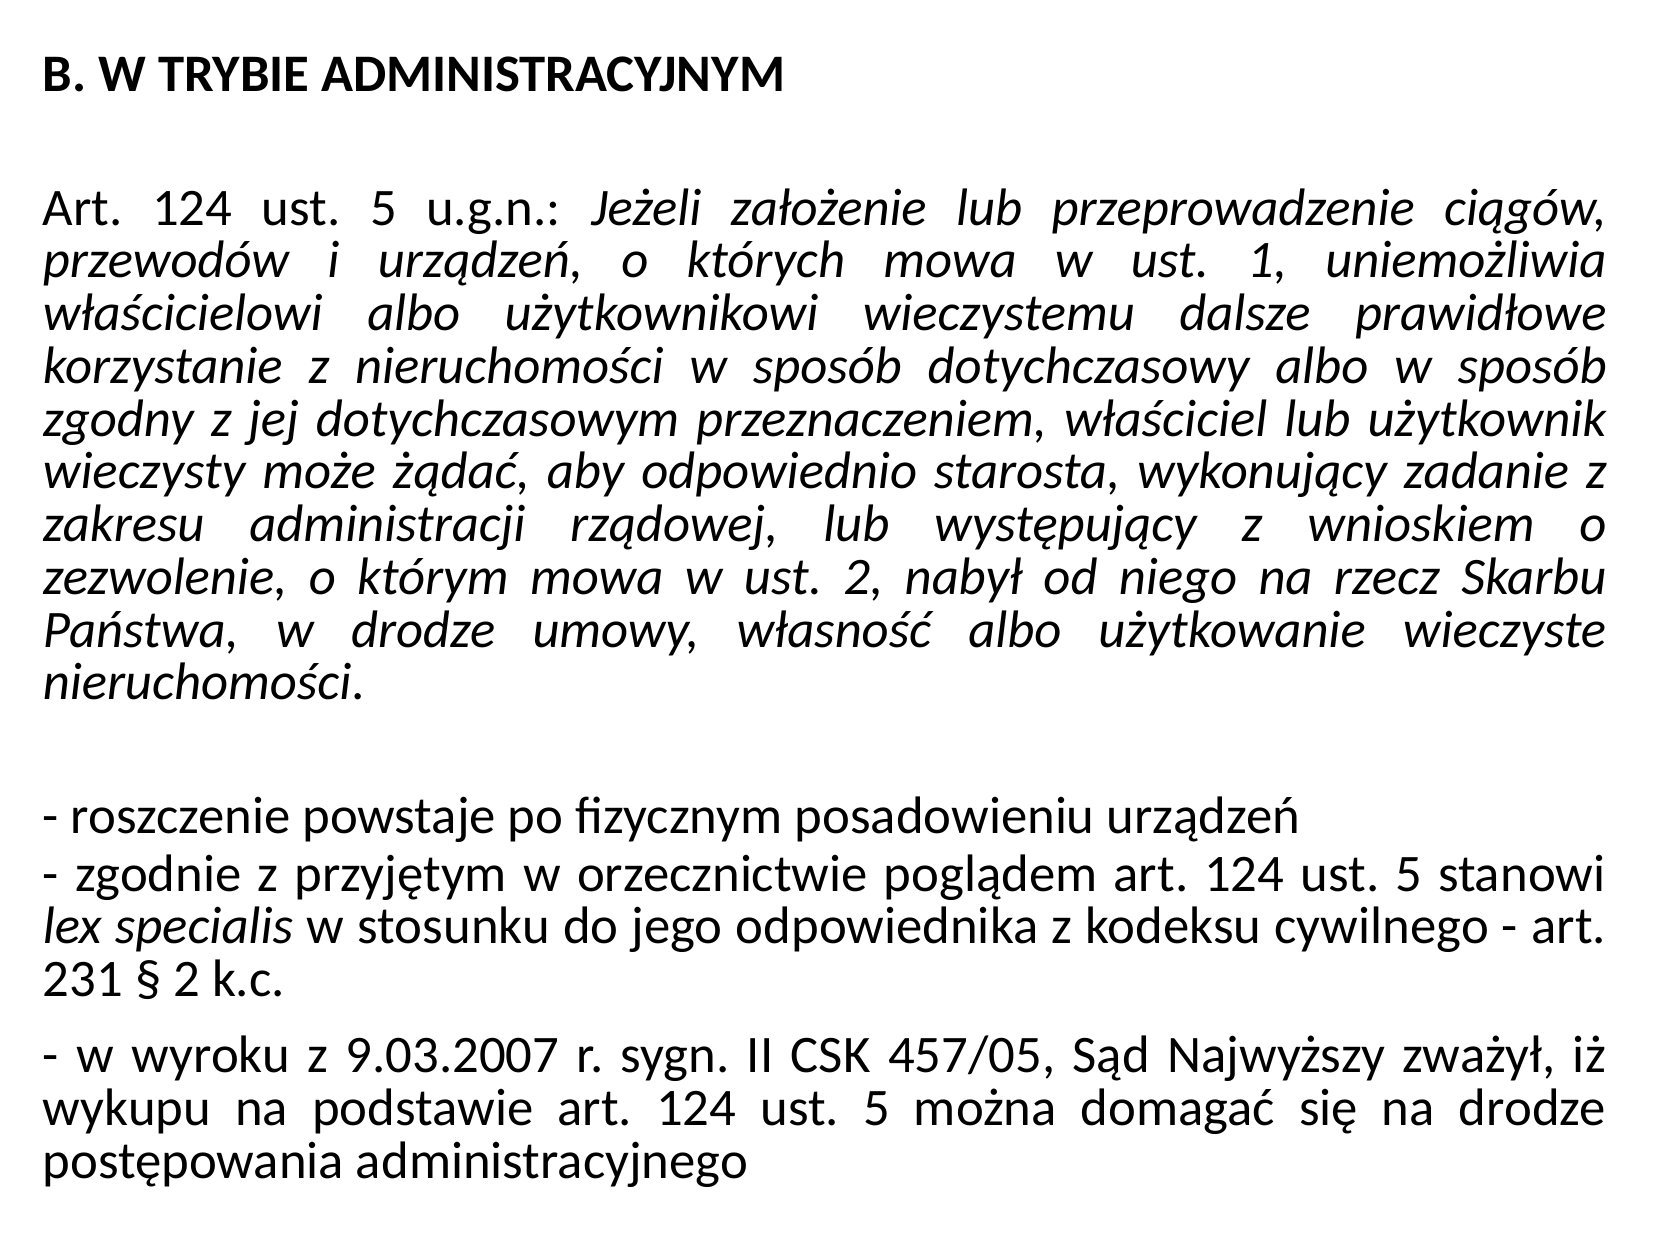

#
B. W TRYBIE ADMINISTRACYJNYM
Art. 124 ust. 5 u.g.n.: Jeżeli założenie lub przeprowadzenie ciągów, przewodów i urządzeń, o których mowa w ust. 1, uniemożliwia właścicielowi albo użytkownikowi wieczystemu dalsze prawidłowe korzystanie z nieruchomości w sposób dotychczasowy albo w sposób zgodny z jej dotychczasowym przeznaczeniem, właściciel lub użytkownik wieczysty może żądać, aby odpowiednio starosta, wykonujący zadanie z zakresu administracji rządowej, lub występujący z wnioskiem o zezwolenie, o którym mowa w ust. 2, nabył od niego na rzecz Skarbu Państwa, w drodze umowy, własność albo użytkowanie wieczyste nieruchomości.
- roszczenie powstaje po fizycznym posadowieniu urządzeń
- zgodnie z przyjętym w orzecznictwie poglądem art. 124 ust. 5 stanowi lex specialis w stosunku do jego odpowiednika z kodeksu cywilnego - art. 231 § 2 k.c.
- w wyroku z 9.03.2007 r. sygn. II CSK 457/05, Sąd Najwyższy zważył, iż wykupu na podstawie art. 124 ust. 5 można domagać się na drodze postępowania administracyjnego